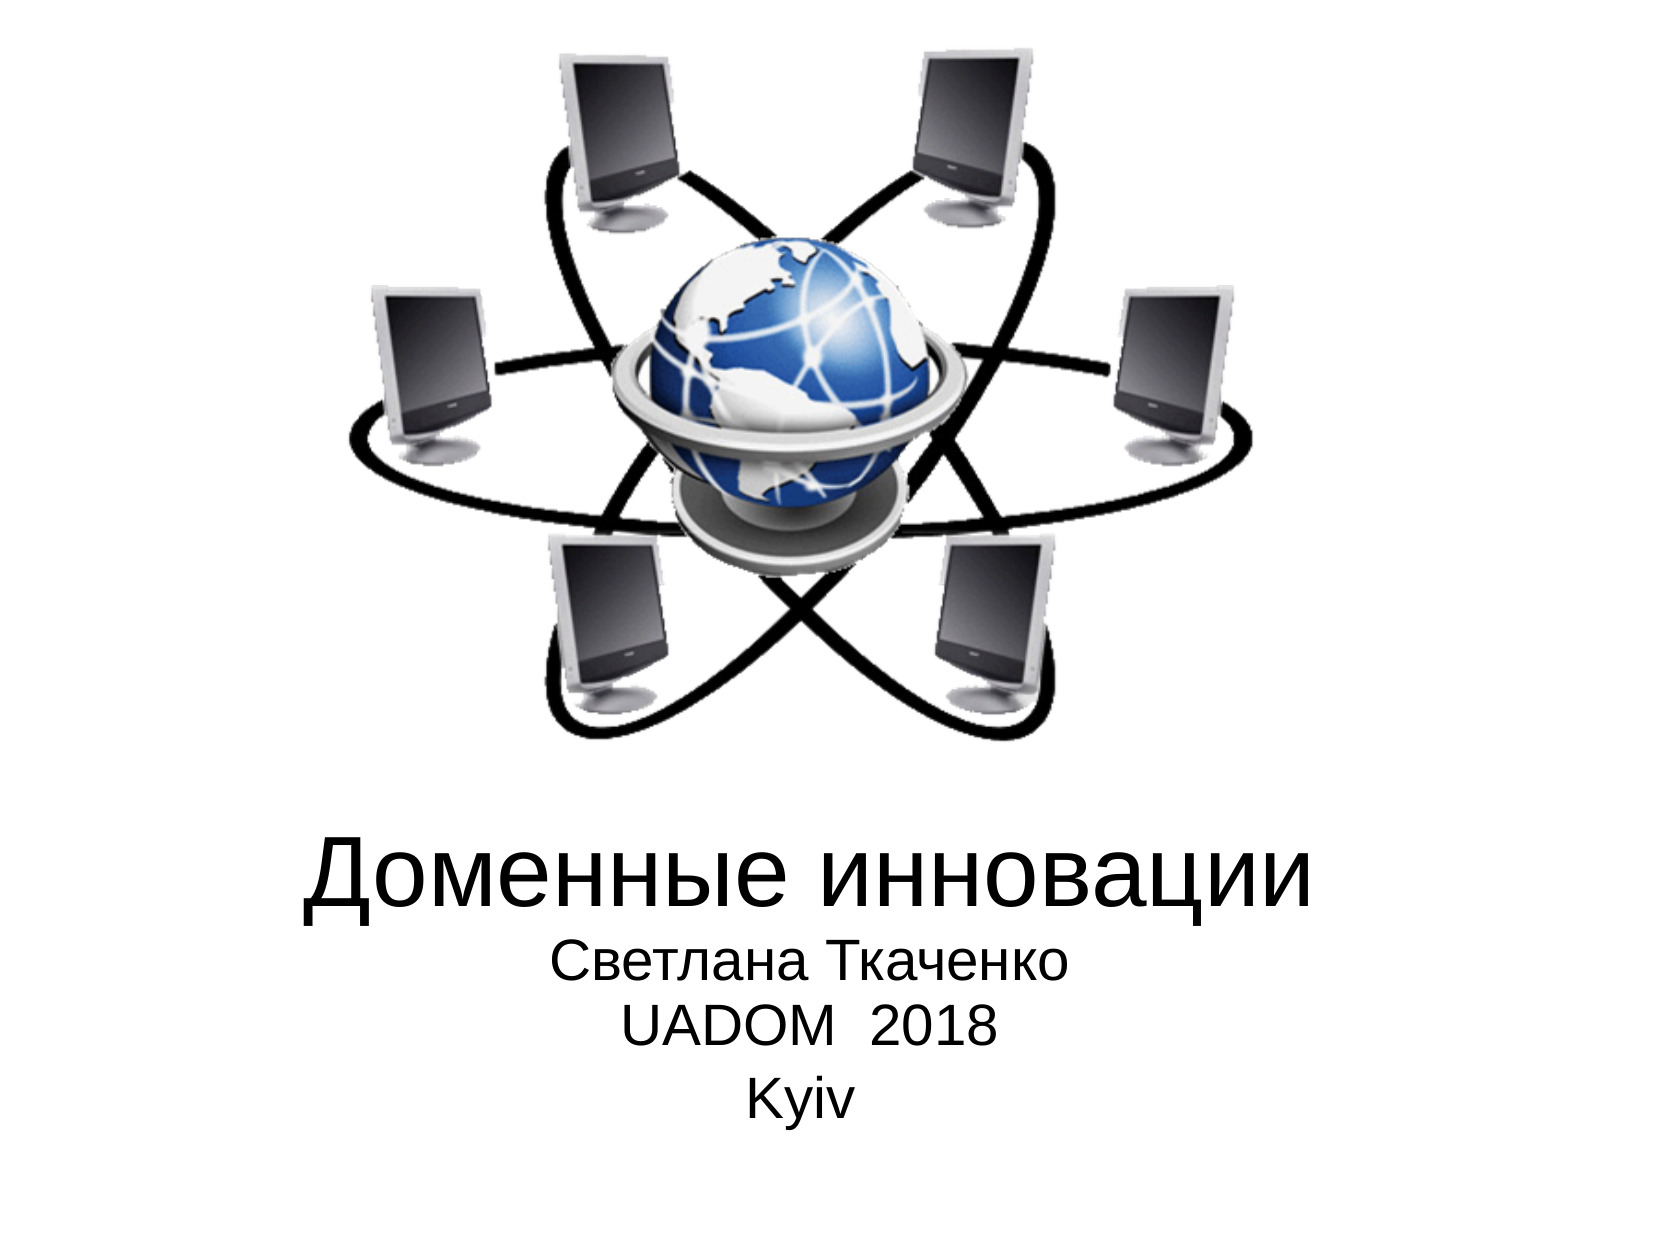

# Доменные инновации
Светлана Ткаченко
UADOM 2018
Kyiv